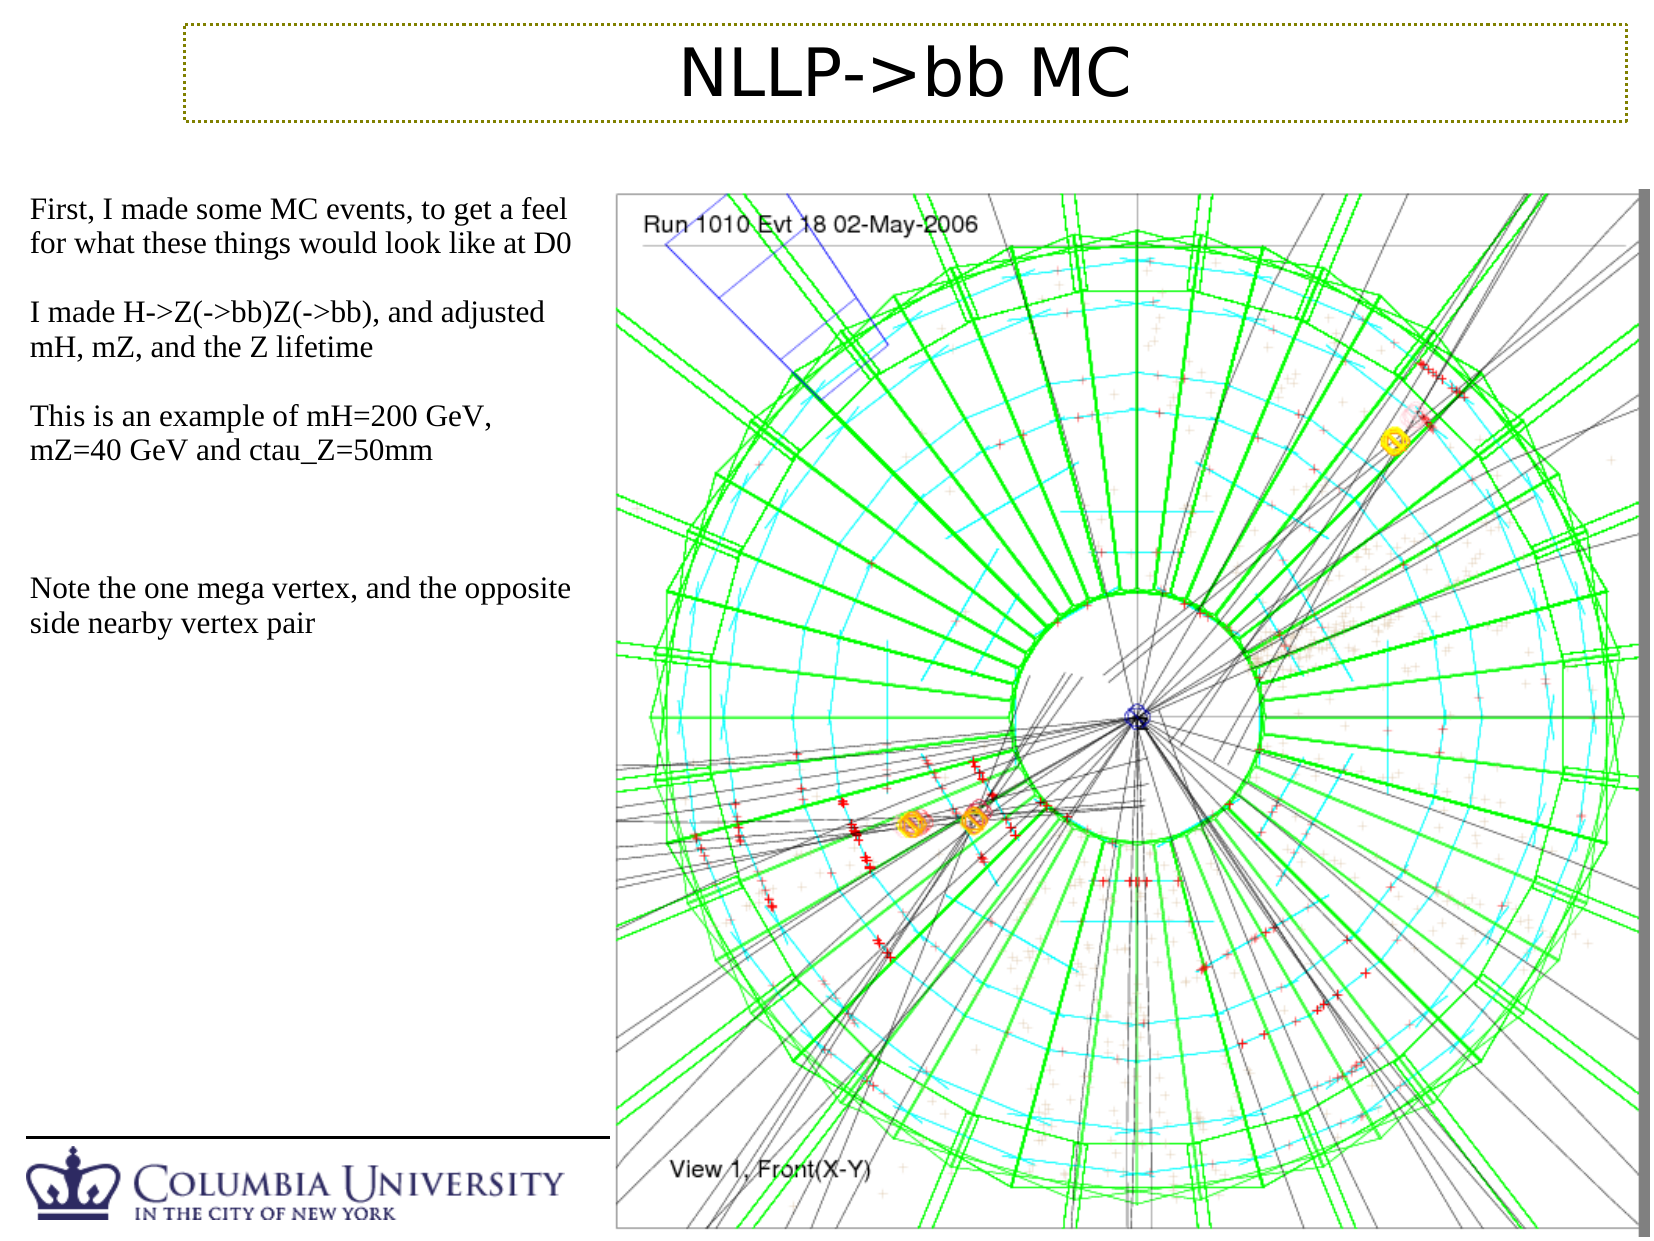

# NLLP->bb MC
First, I made some MC events, to get a feel for what these things would look like at D0
I made H->Z(->bb)Z(->bb), and adjusted mH, mZ, and the Z lifetime
This is an example of mH=200 GeV, mZ=40 GeV and ctau_Z=50mm
Note the one mega vertex, and the opposite side nearby vertex pair